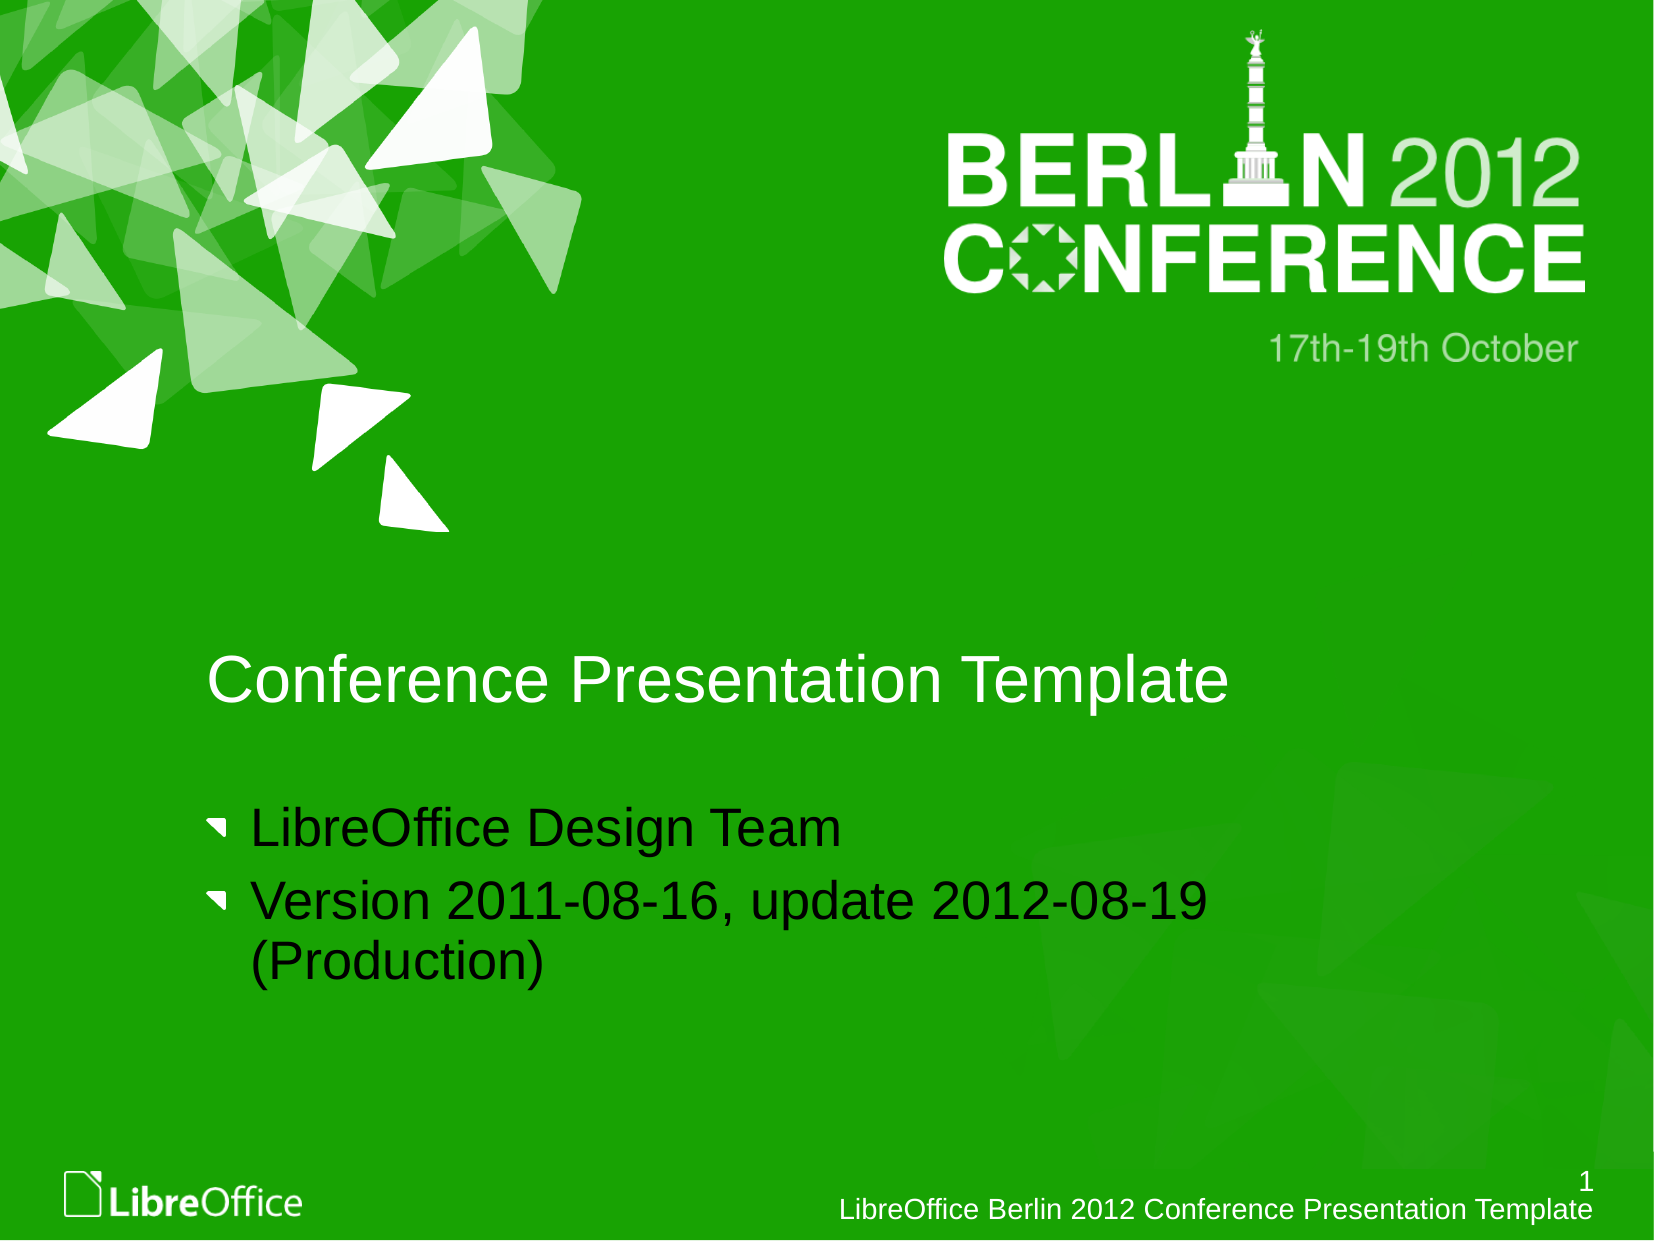

# Conference Presentation Template
LibreOffice Design Team
Version 2011-08-16, update 2012-08-19 (Production)
1
LibreOffice Berlin 2012 Conference Presentation Template